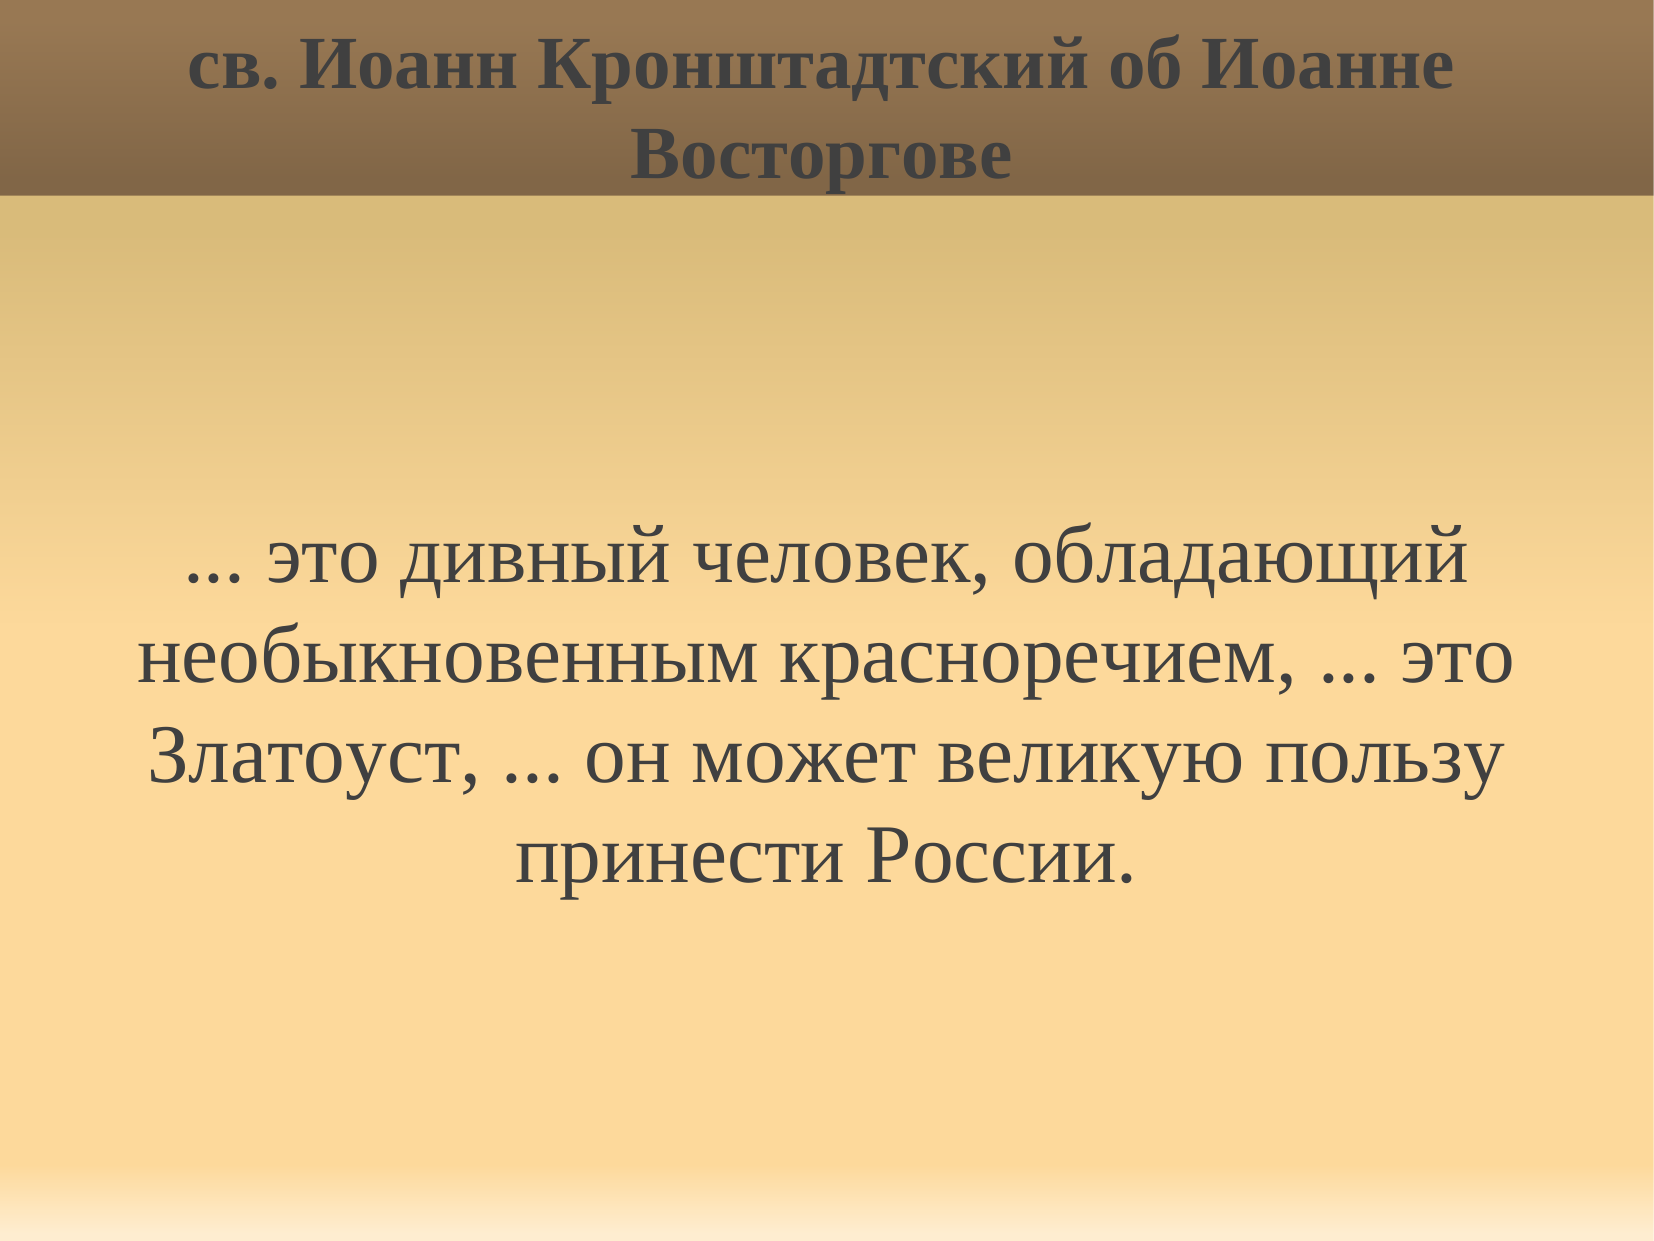

# св. Иоанн Кронштадтский об Иоанне Восторгове
... это дивный человек, обладающий необыкновенным красноречием, ... это Златоуст, ... он может великую пользу принести России.